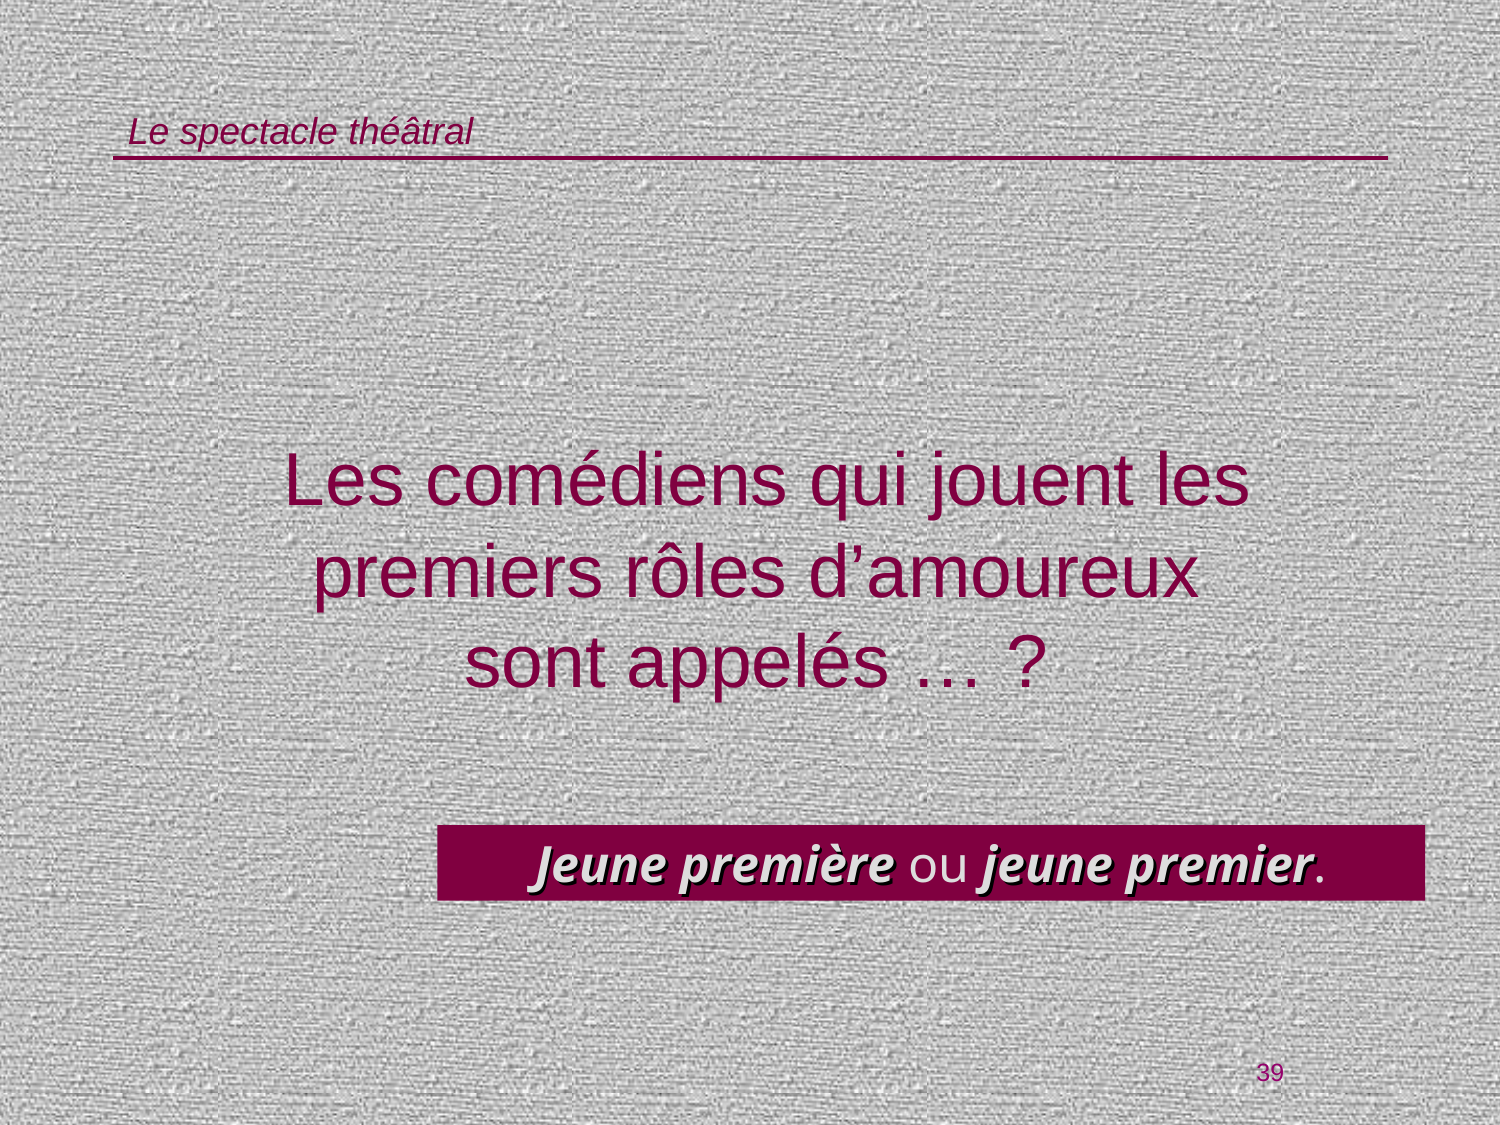

Les comédiens qui jouent les premiers rôles d’amoureux sont appelés … ?
Jeune première ou jeune premier.
39